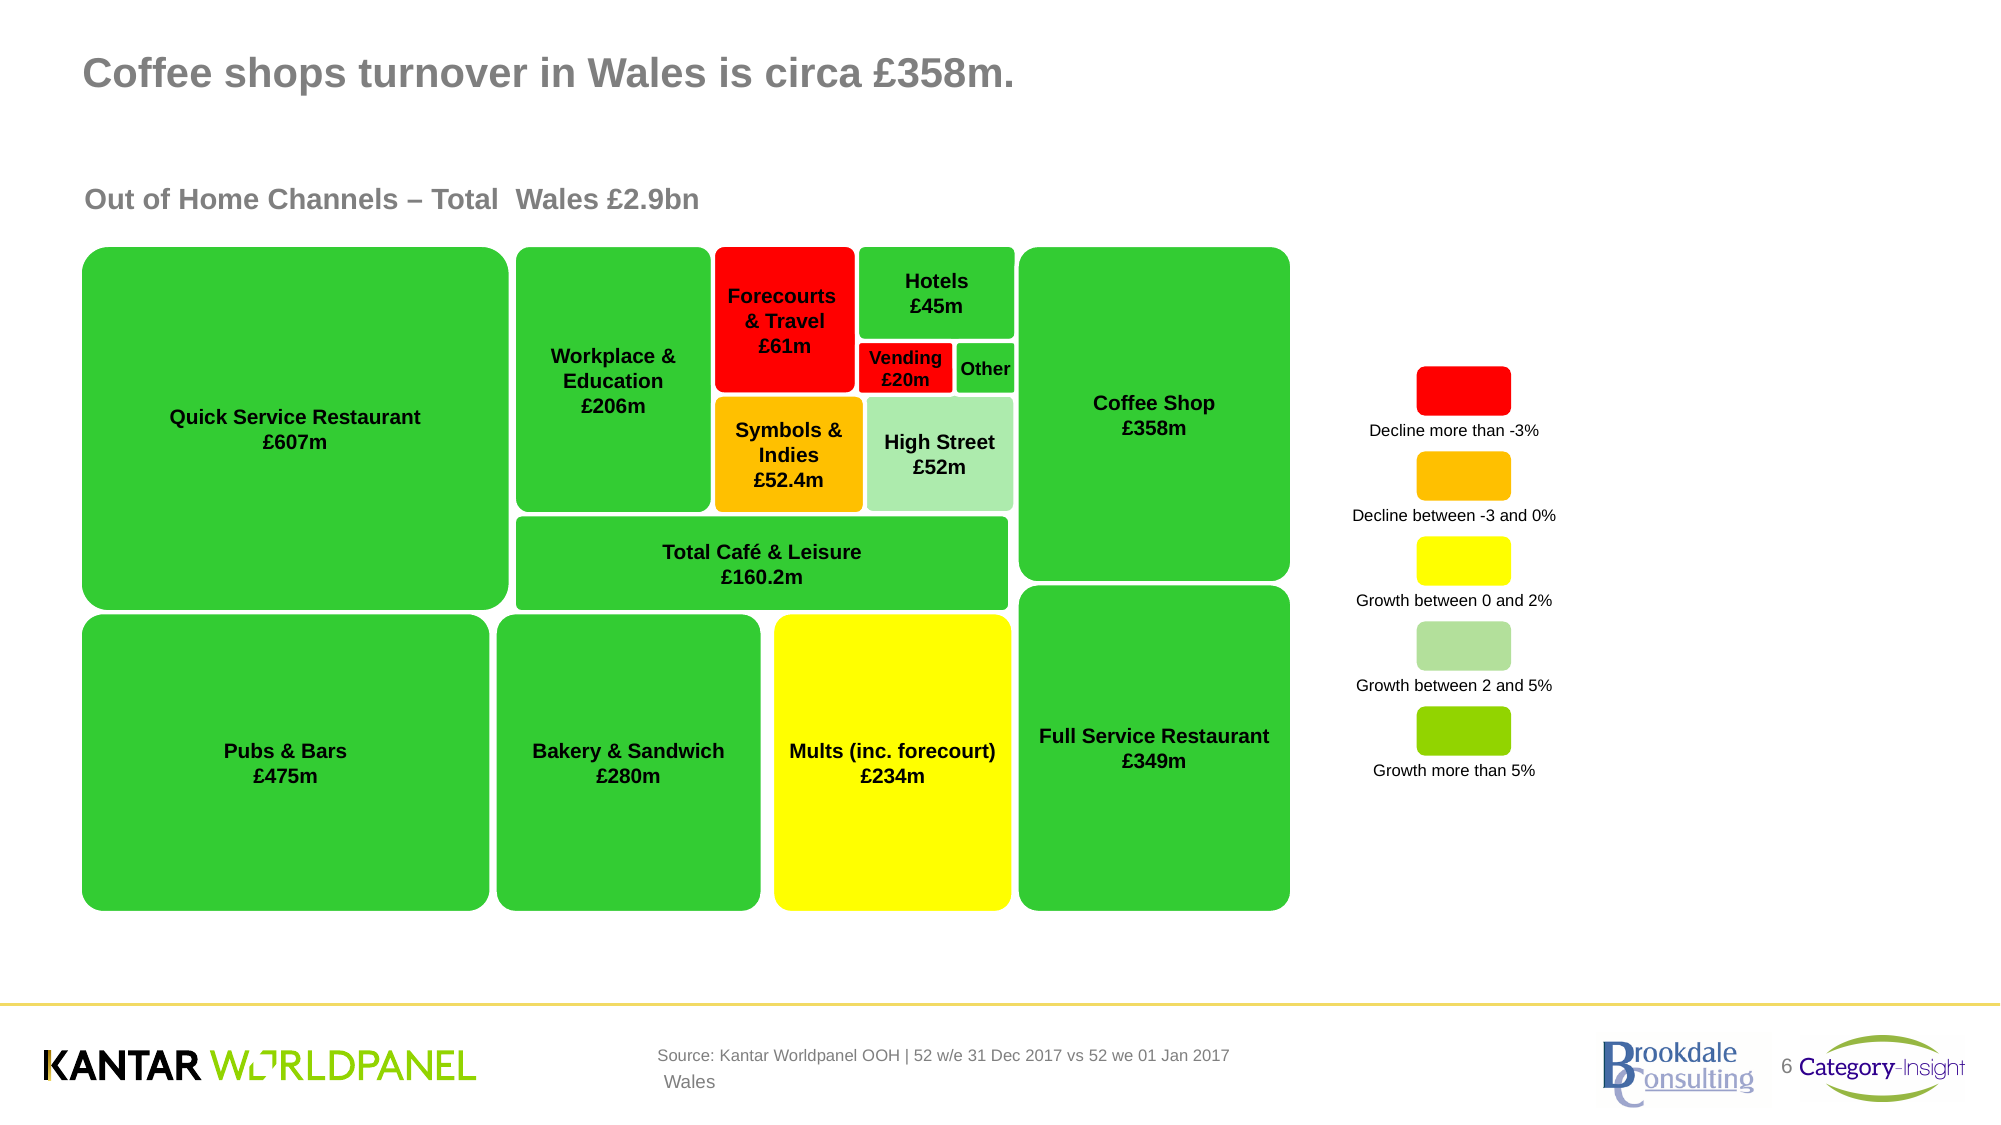

Coffee shops turnover in Wales is circa £358m.
Out of Home Channels – Total Wales £2.9bn
Quick Service Restaurant
£607m
Workplace & Education
£206m
Forecourts
& Travel
£61m
Hotels
£45m
Coffee Shop
£358m
Vending
£20m
Other
Symbols & Indies
£52.4m
Decline more than -3%
Decline between -3 and 0%
Total Café & Leisure
£160.2m
Growth between 0 and 2%
Full Service Restaurant
£349m
Pubs & Bars
£475m
Bakery & Sandwich
£280m
Mults (inc. forecourt)
£234m
Growth between 2 and 5%
Growth more than 5%
High Street
£52m
Source: Kantar Worldpanel OOH | 52 w/e 31 Dec 2017 vs 52 we 01 Jan 2017
Wales